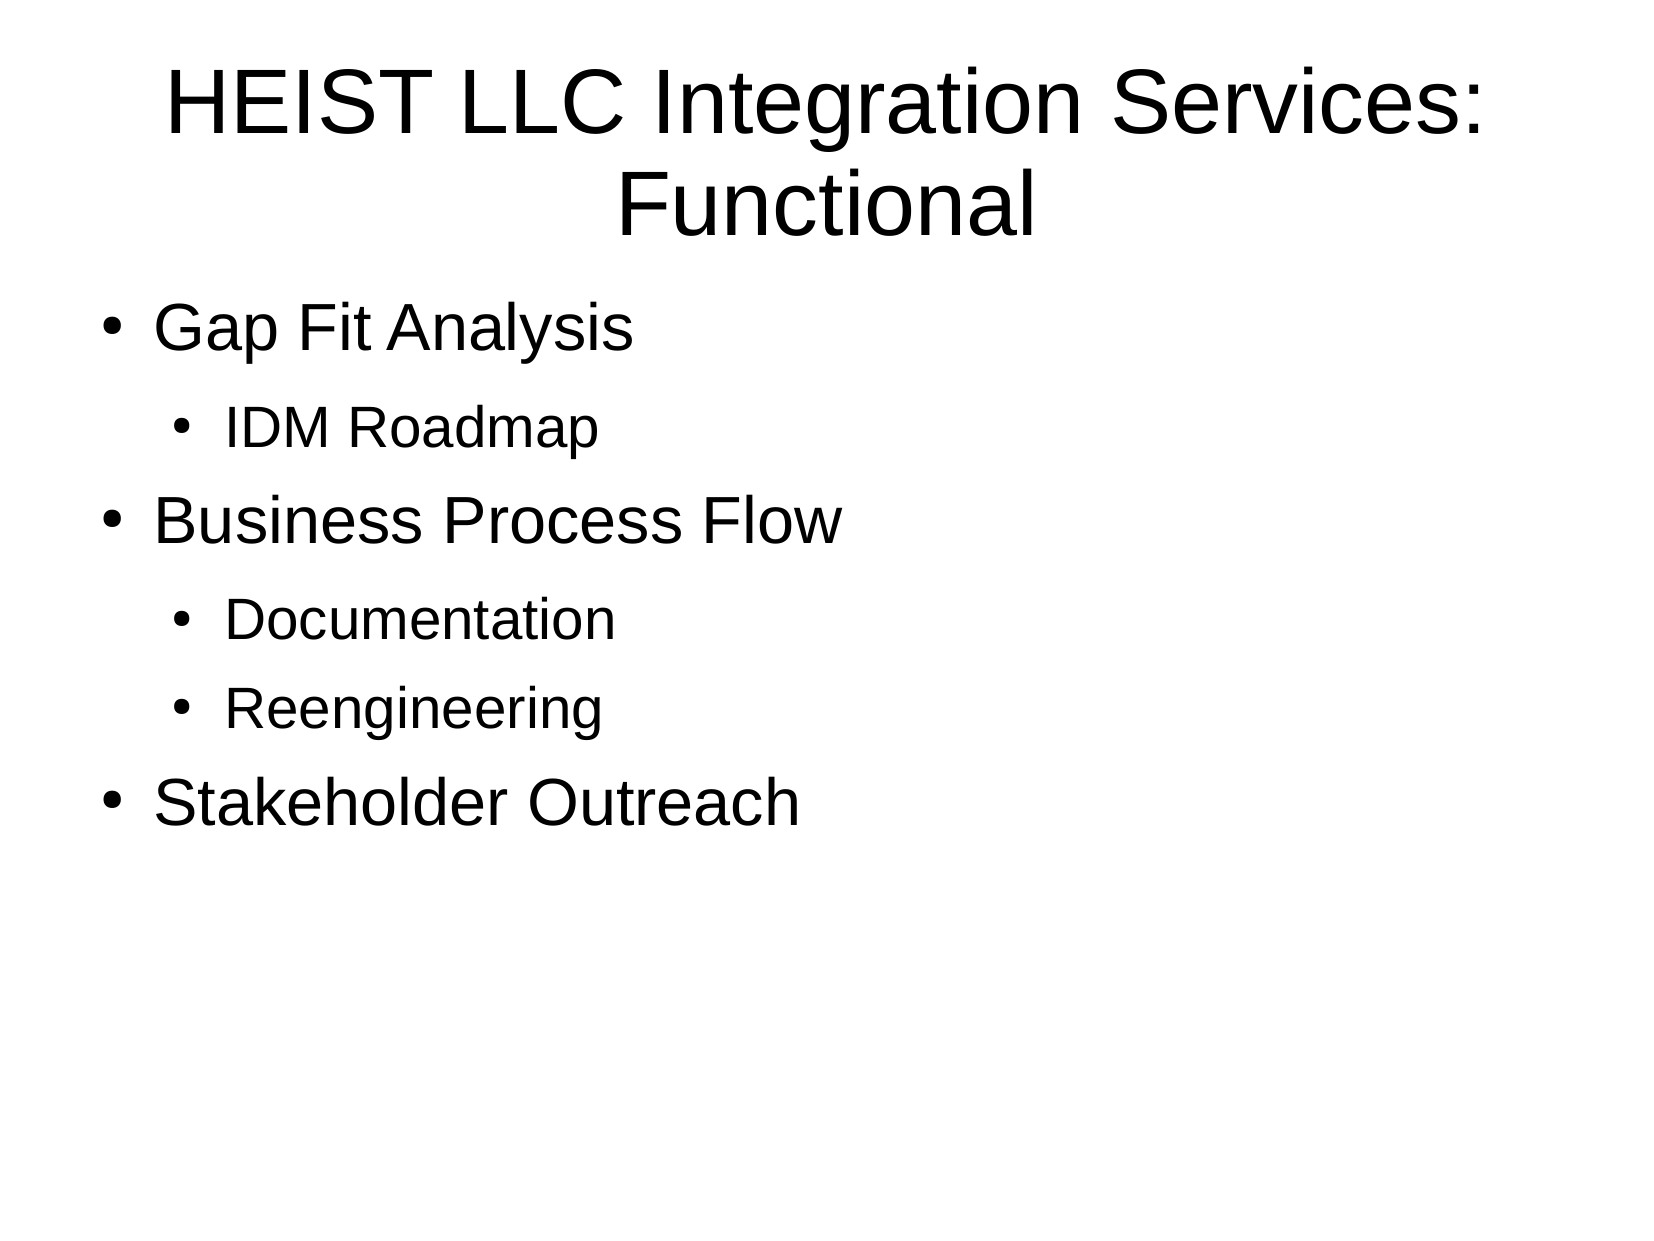

# HEIST LLC Integration Services: Functional
Gap Fit Analysis
IDM Roadmap
Business Process Flow
Documentation
Reengineering
Stakeholder Outreach